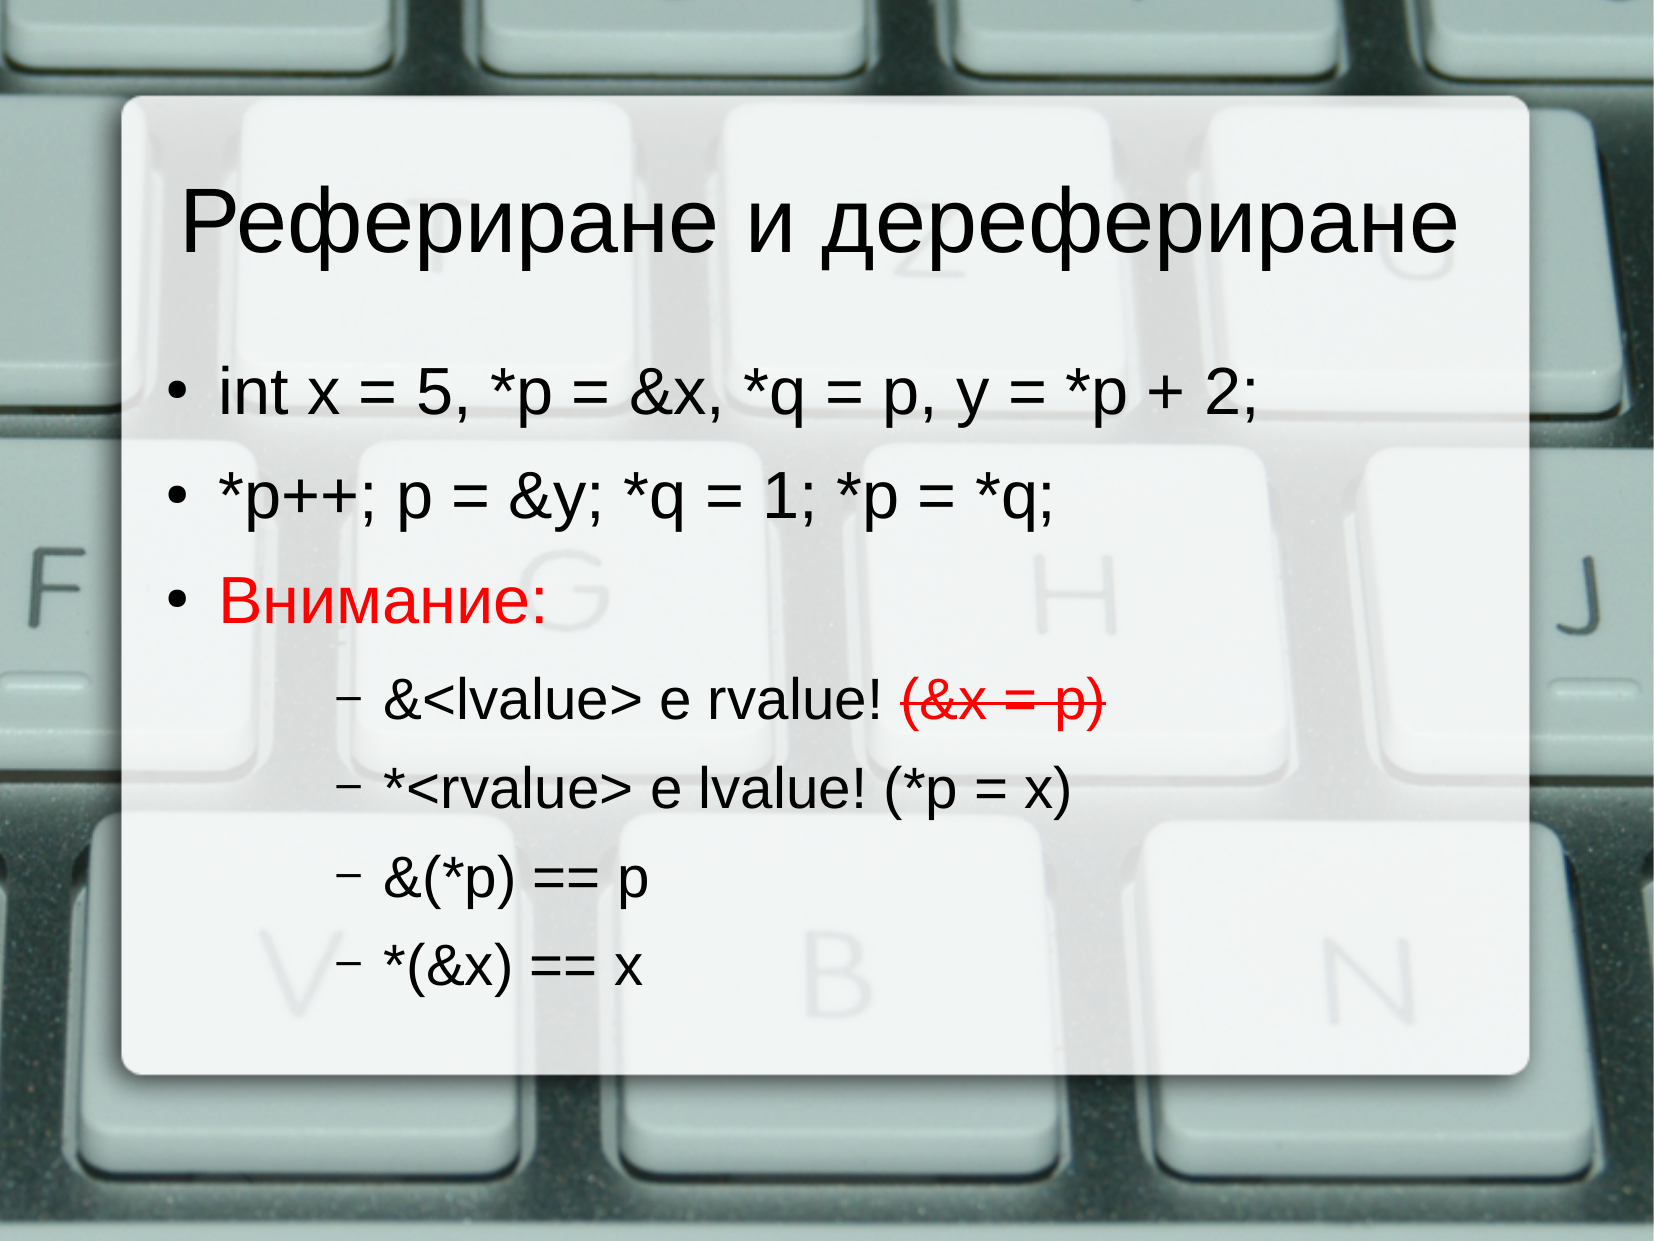

# Рефериране и дерефериране
int x = 5, *p = &x, *q = p, y = *p + 2;
*p++; p = &y; *q = 1; *p = *q;
Внимание:
&<lvalue> е rvalue! (&x = p)
*<rvalue> е lvalue! (*p = x)
&(*p) == p
*(&x) == x